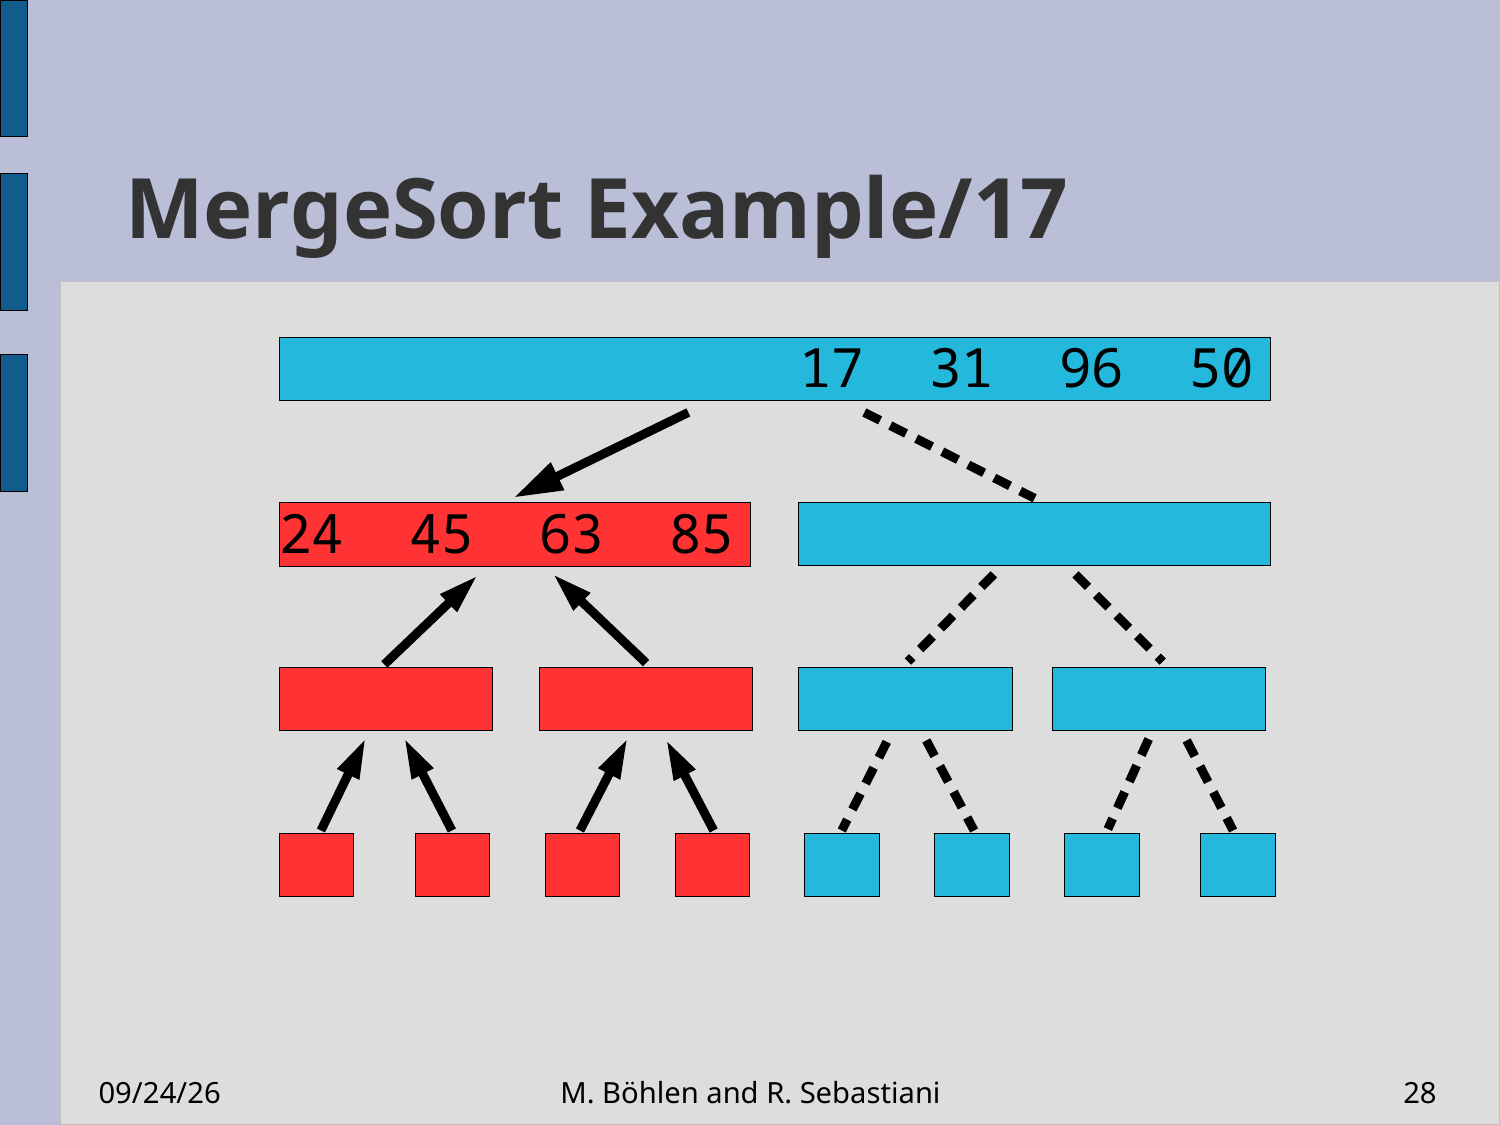

# MergeSort Example/17
 17 31 96 50
24 45 63 85
M. Böhlen and R. Sebastiani
28